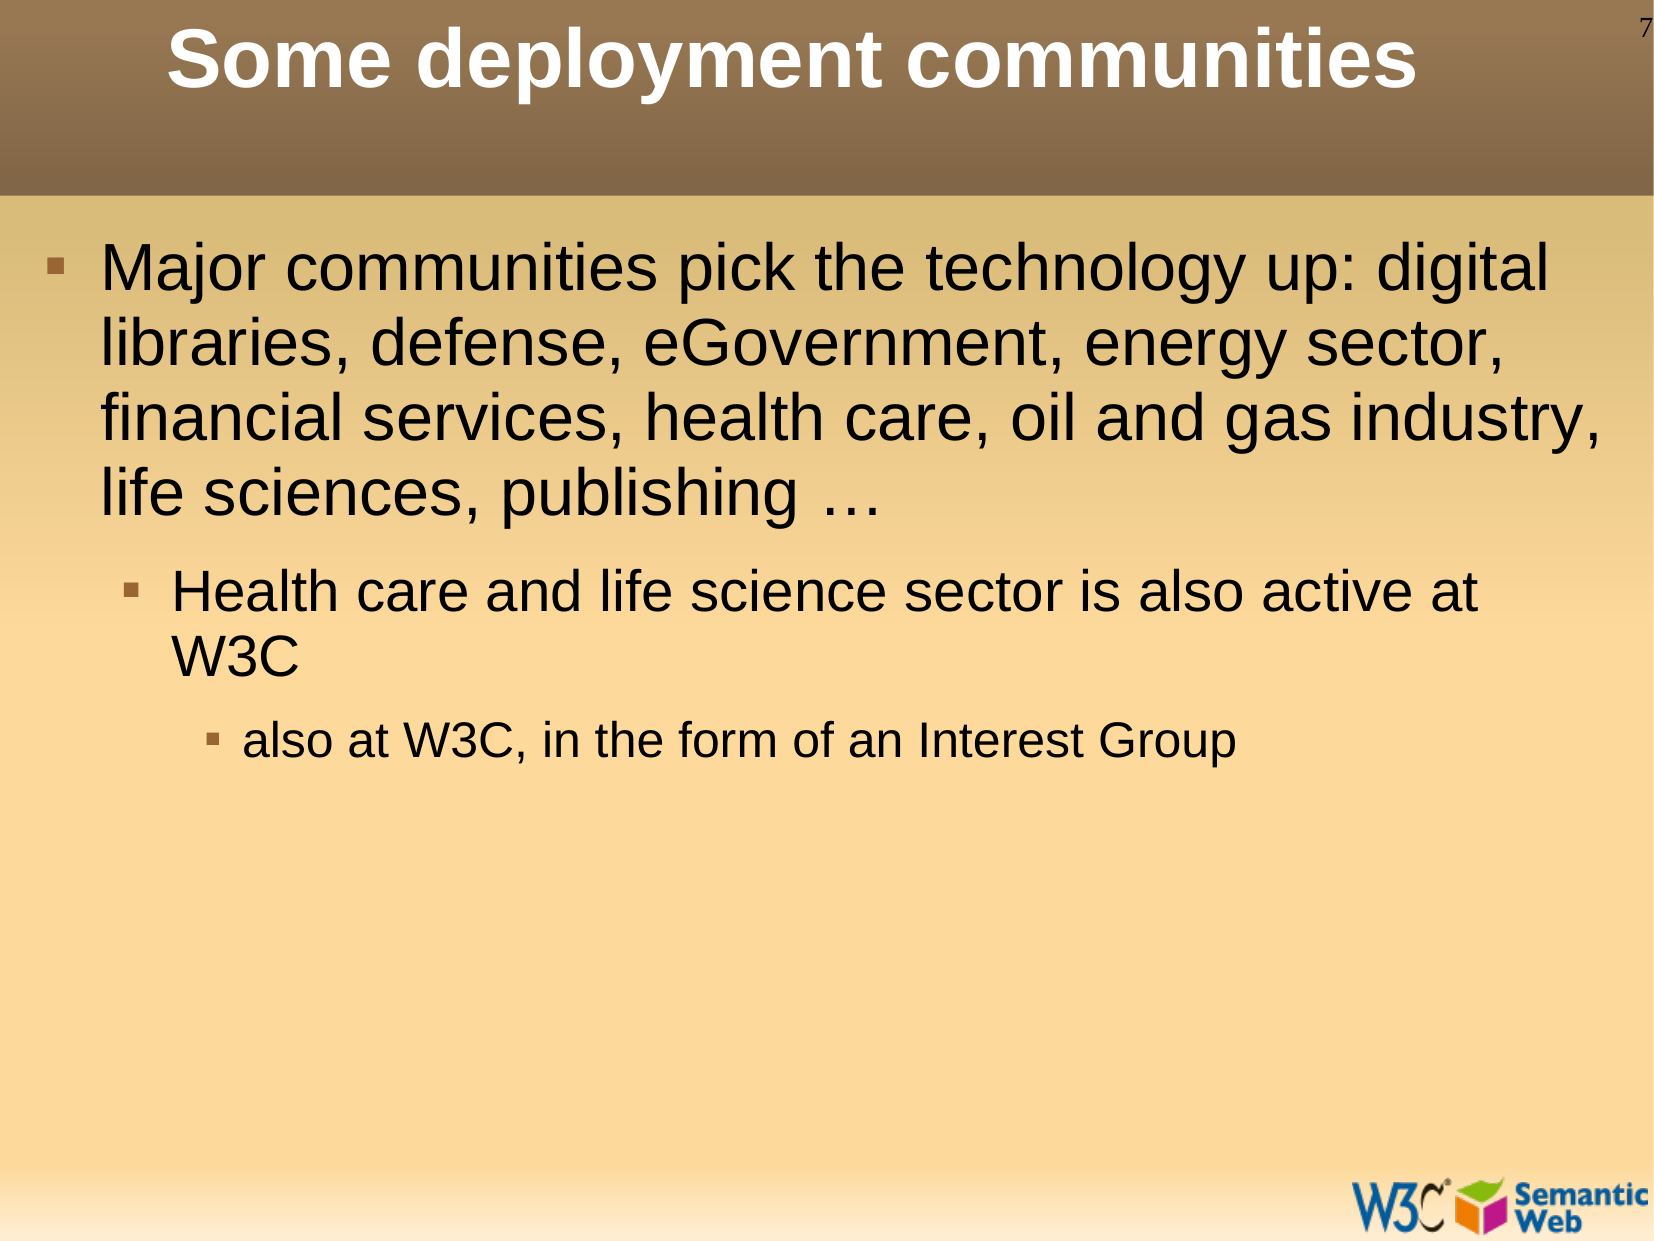

# Some deployment communities
7
Major communities pick the technology up: digital libraries, defense, eGovernment, energy sector, financial services, health care, oil and gas industry, life sciences, publishing …
Health care and life science sector is also active at W3C
also at W3C, in the form of an Interest Group